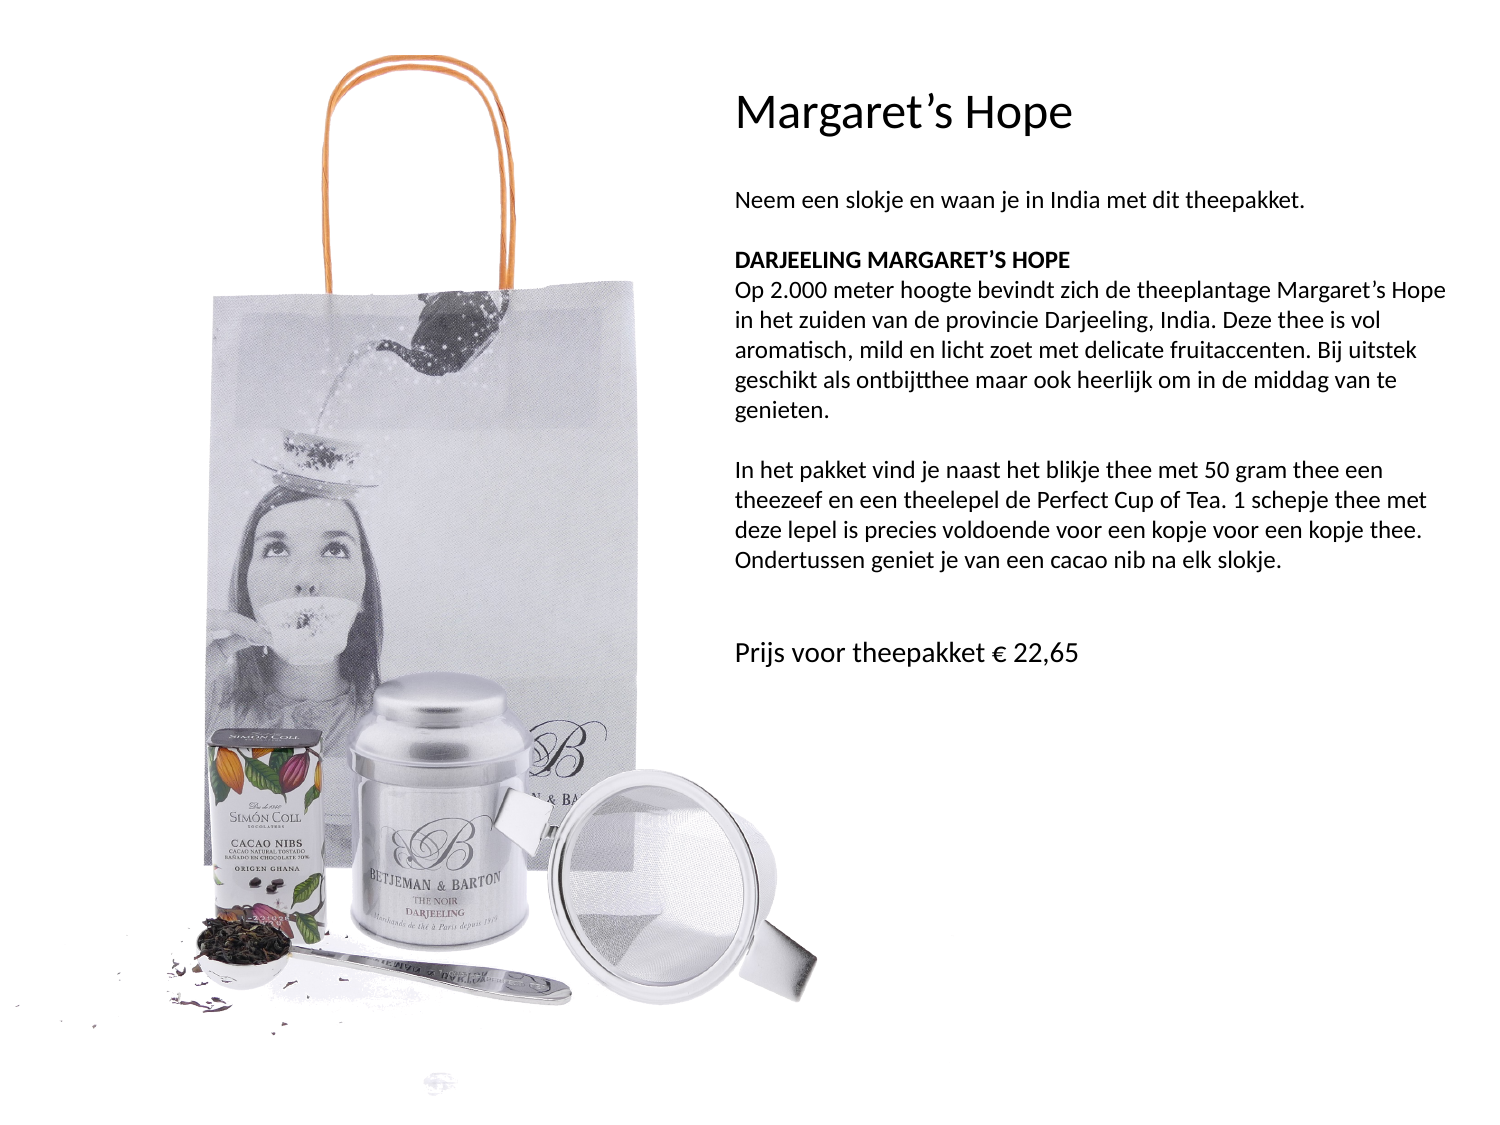

Margaret’s Hope
Neem een slokje en waan je in India met dit theepakket.
DARJEELING MARGARET’S HOPE
Op 2.000 meter hoogte bevindt zich de theeplantage Margaret’s Hope in het zuiden van de provincie Darjeeling, India. Deze thee is vol aromatisch, mild en licht zoet met delicate fruitaccenten. Bij uitstek geschikt als ontbijtthee maar ook heerlijk om in de middag van te genieten.
In het pakket vind je naast het blikje thee met 50 gram thee een theezeef en een theelepel de Perfect Cup of Tea. 1 schepje thee met deze lepel is precies voldoende voor een kopje voor een kopje thee. Ondertussen geniet je van een cacao nib na elk slokje.
Prijs voor theepakket € 22,65